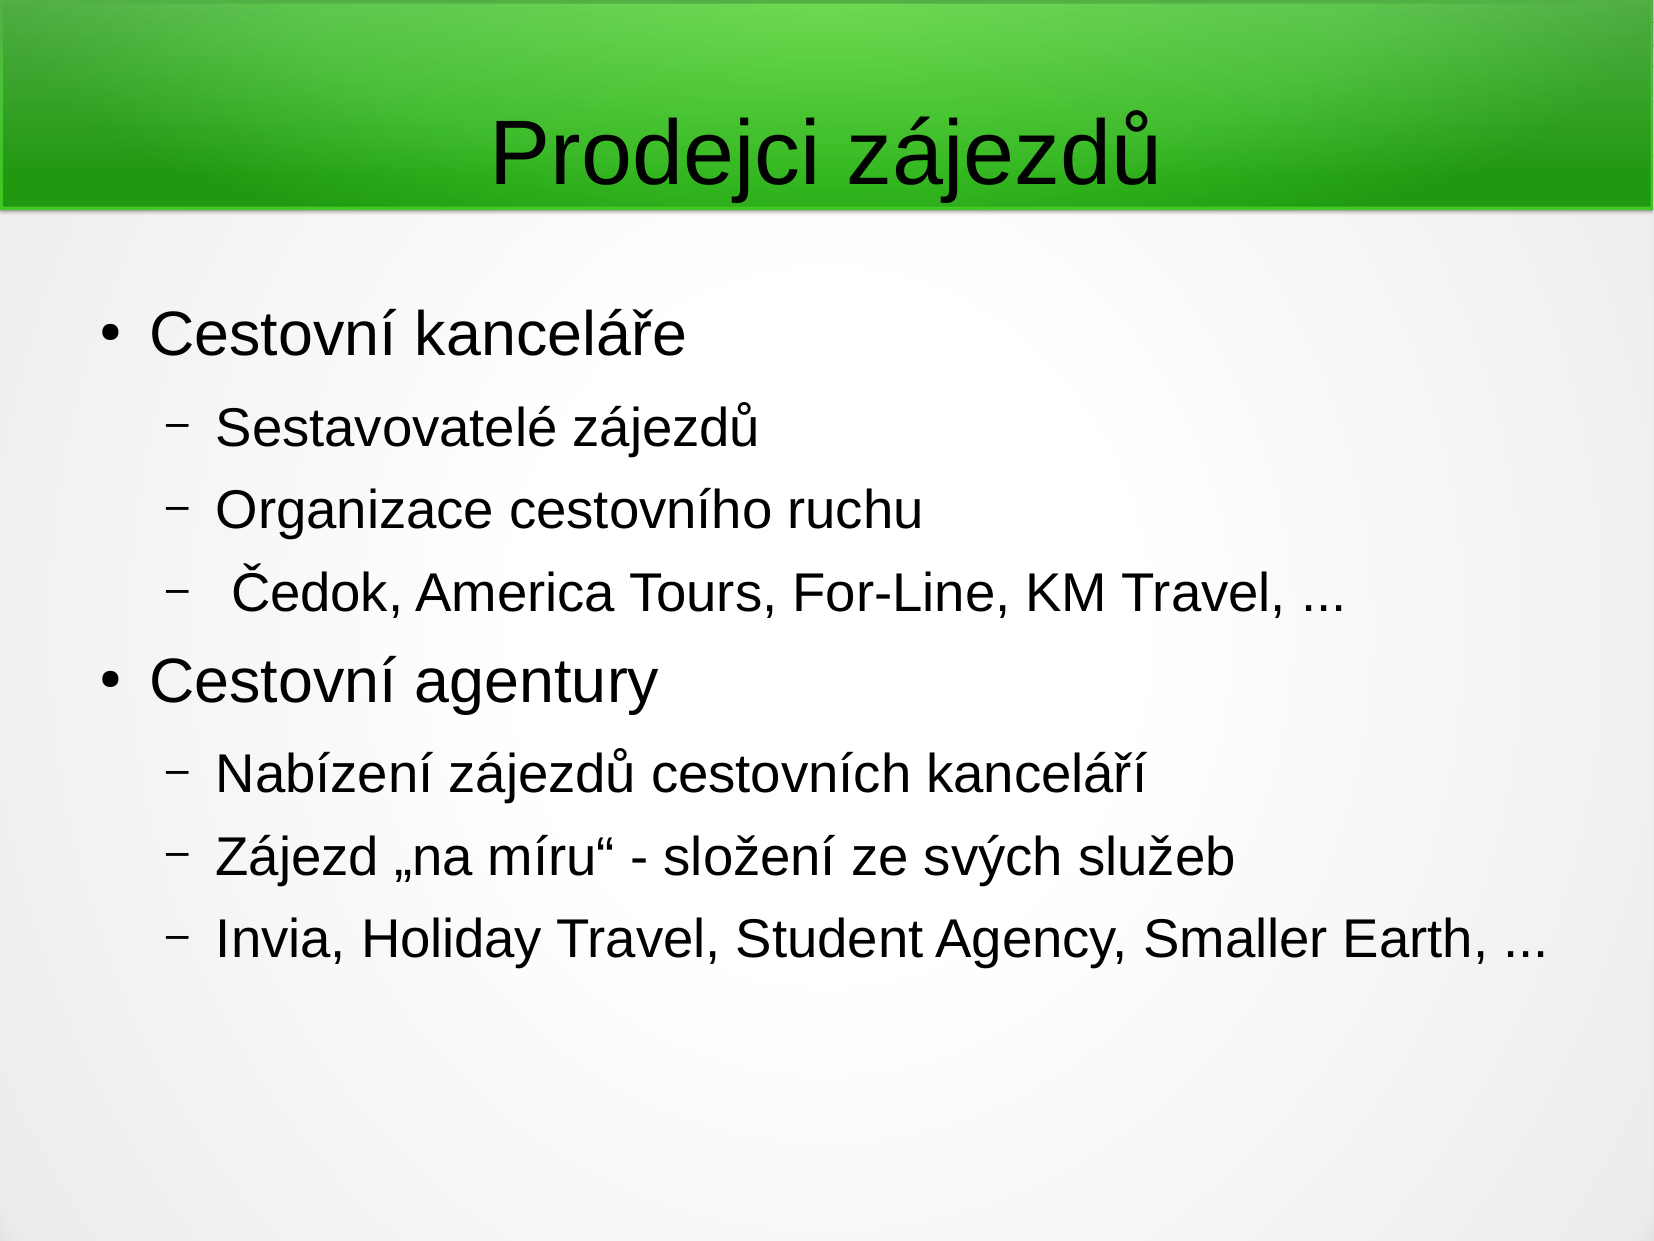

# Prodejci zájezdů
Cestovní kanceláře
Sestavovatelé zájezdů
Organizace cestovního ruchu
 Čedok, America Tours, For-Line, KM Travel, ...
Cestovní agentury
Nabízení zájezdů cestovních kanceláří
Zájezd „na míru“ - složení ze svých služeb
Invia, Holiday Travel, Student Agency, Smaller Earth, ...